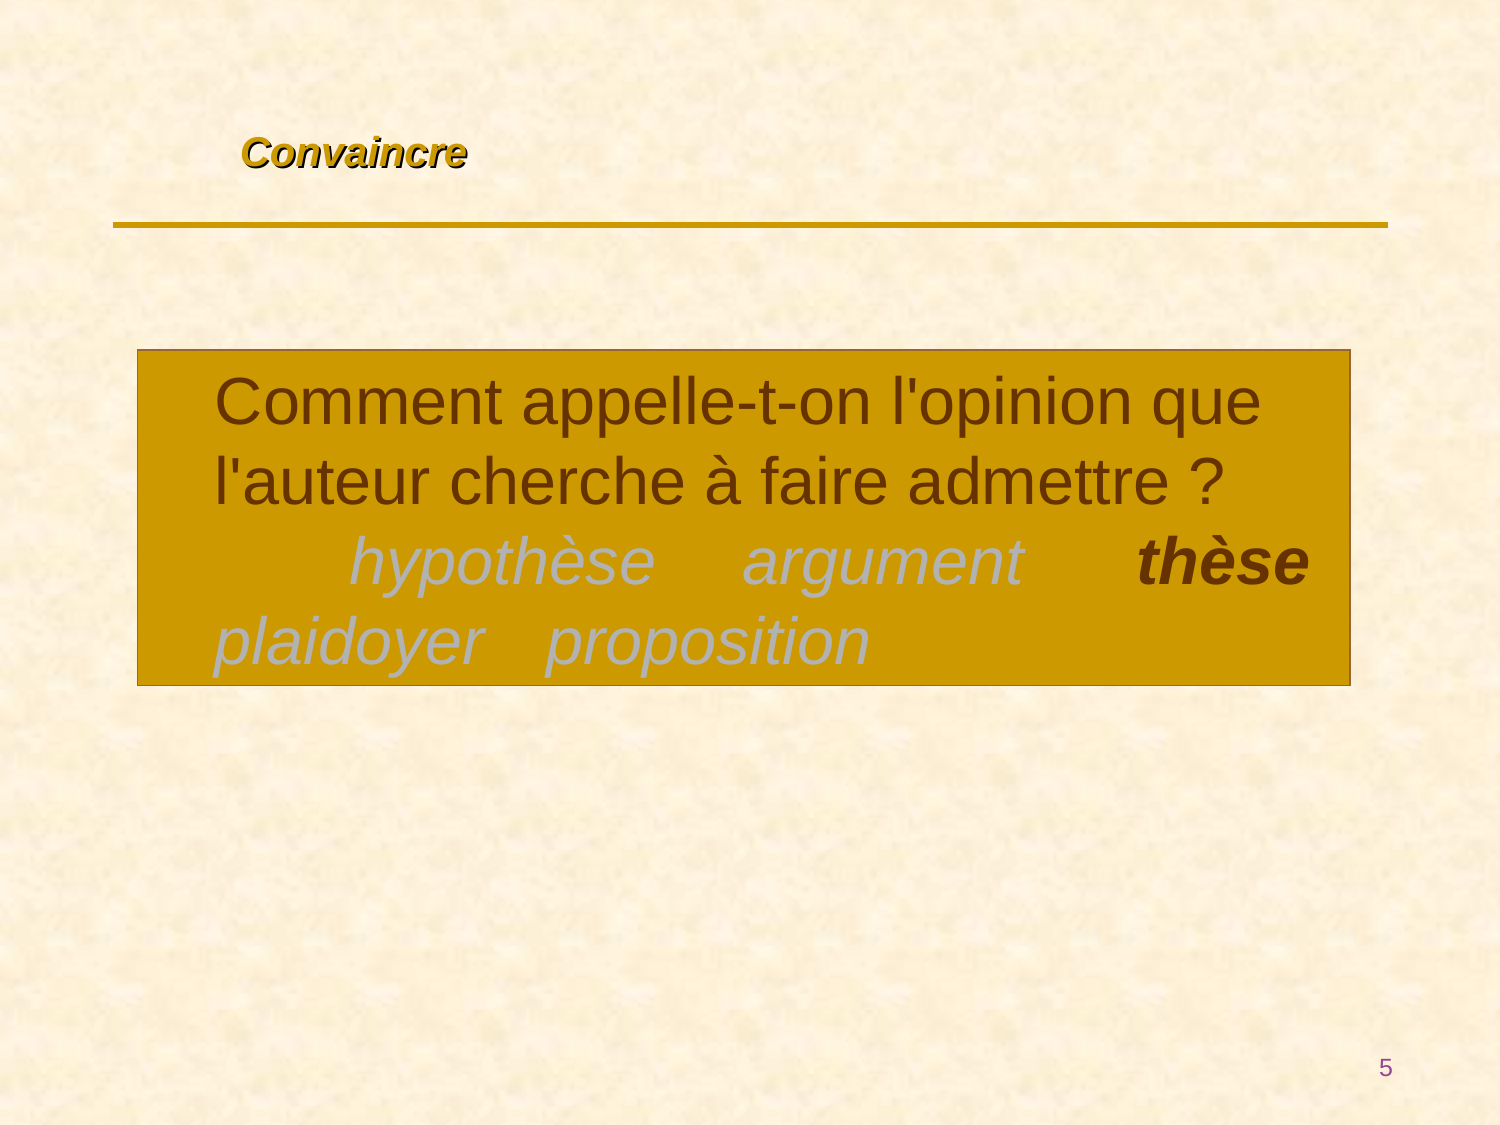

Convaincre
Comment appelle-t-on l'opinion que l'auteur cherche à faire admettre ?
	hypothèse	argument	thèse	plaidoyer	proposition
5